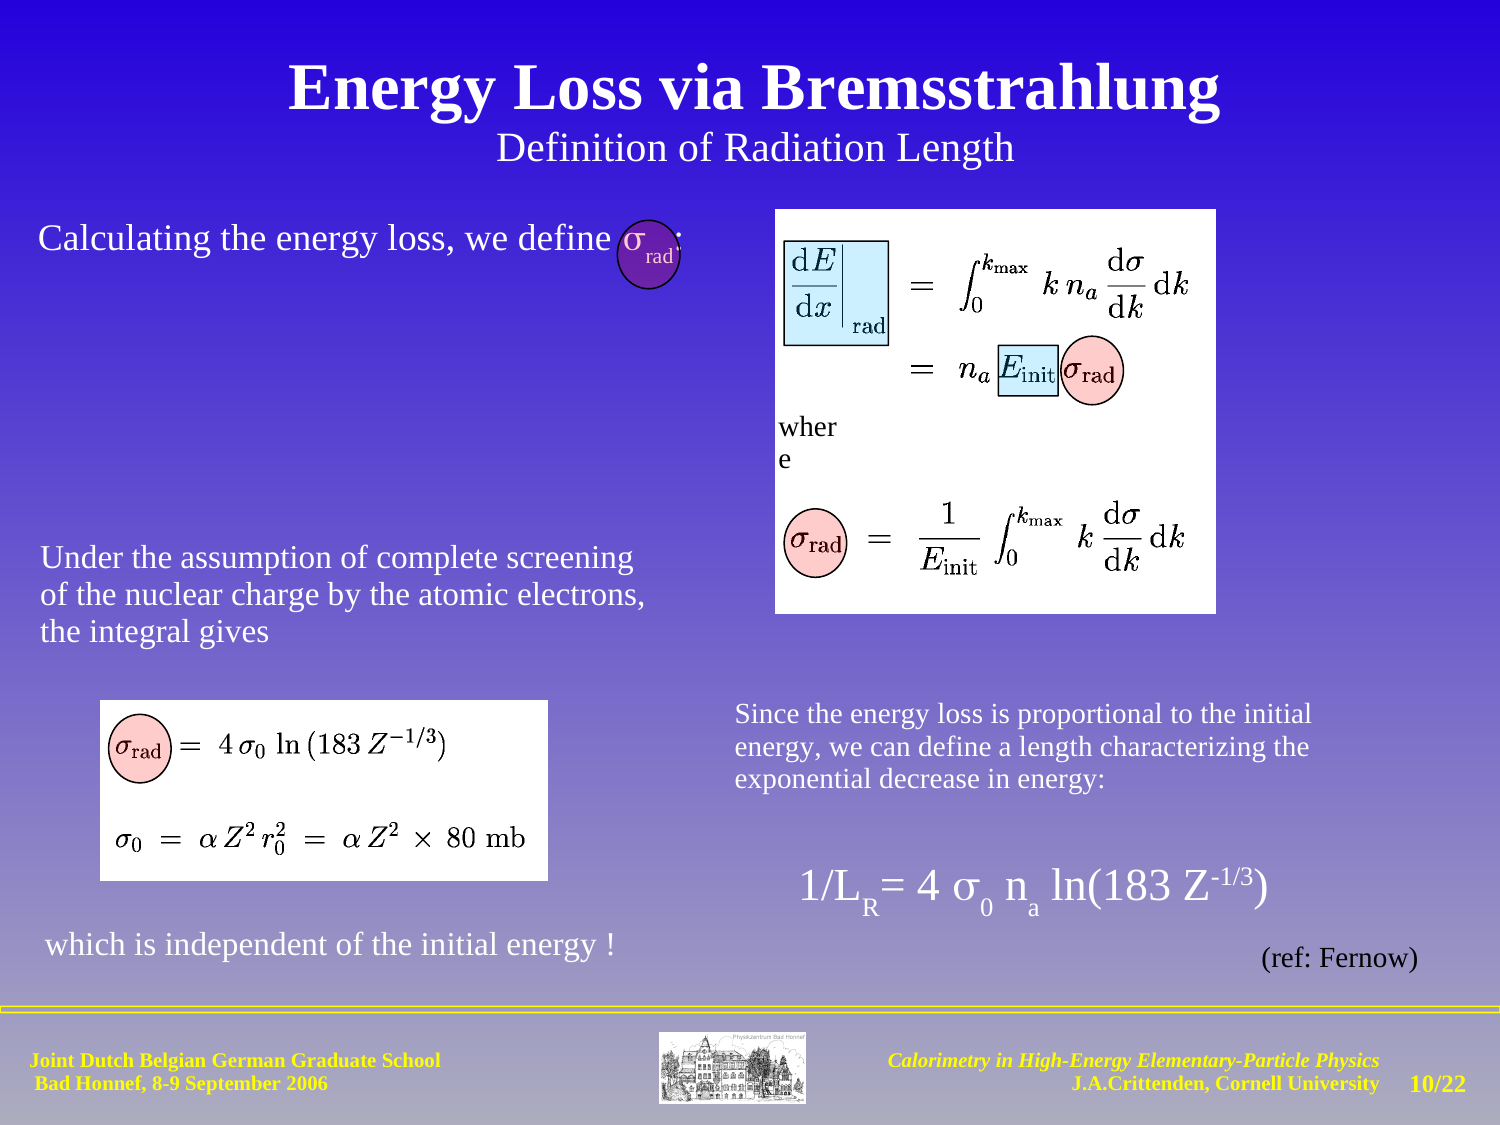

# Energy Loss via Bremsstrahlung Definition of Radiation Length
where
Calculating the energy loss, we define rad:
Under the assumption of complete screening
of the nuclear charge by the atomic electrons,
the integral gives
Since the energy loss is proportional to the initial energy, we can define a length characterizing the exponential decrease in energy:
1/LR= 4 0 na ln(183 Z-1/3)
which is independent of the initial energy !
(ref: Fernow)